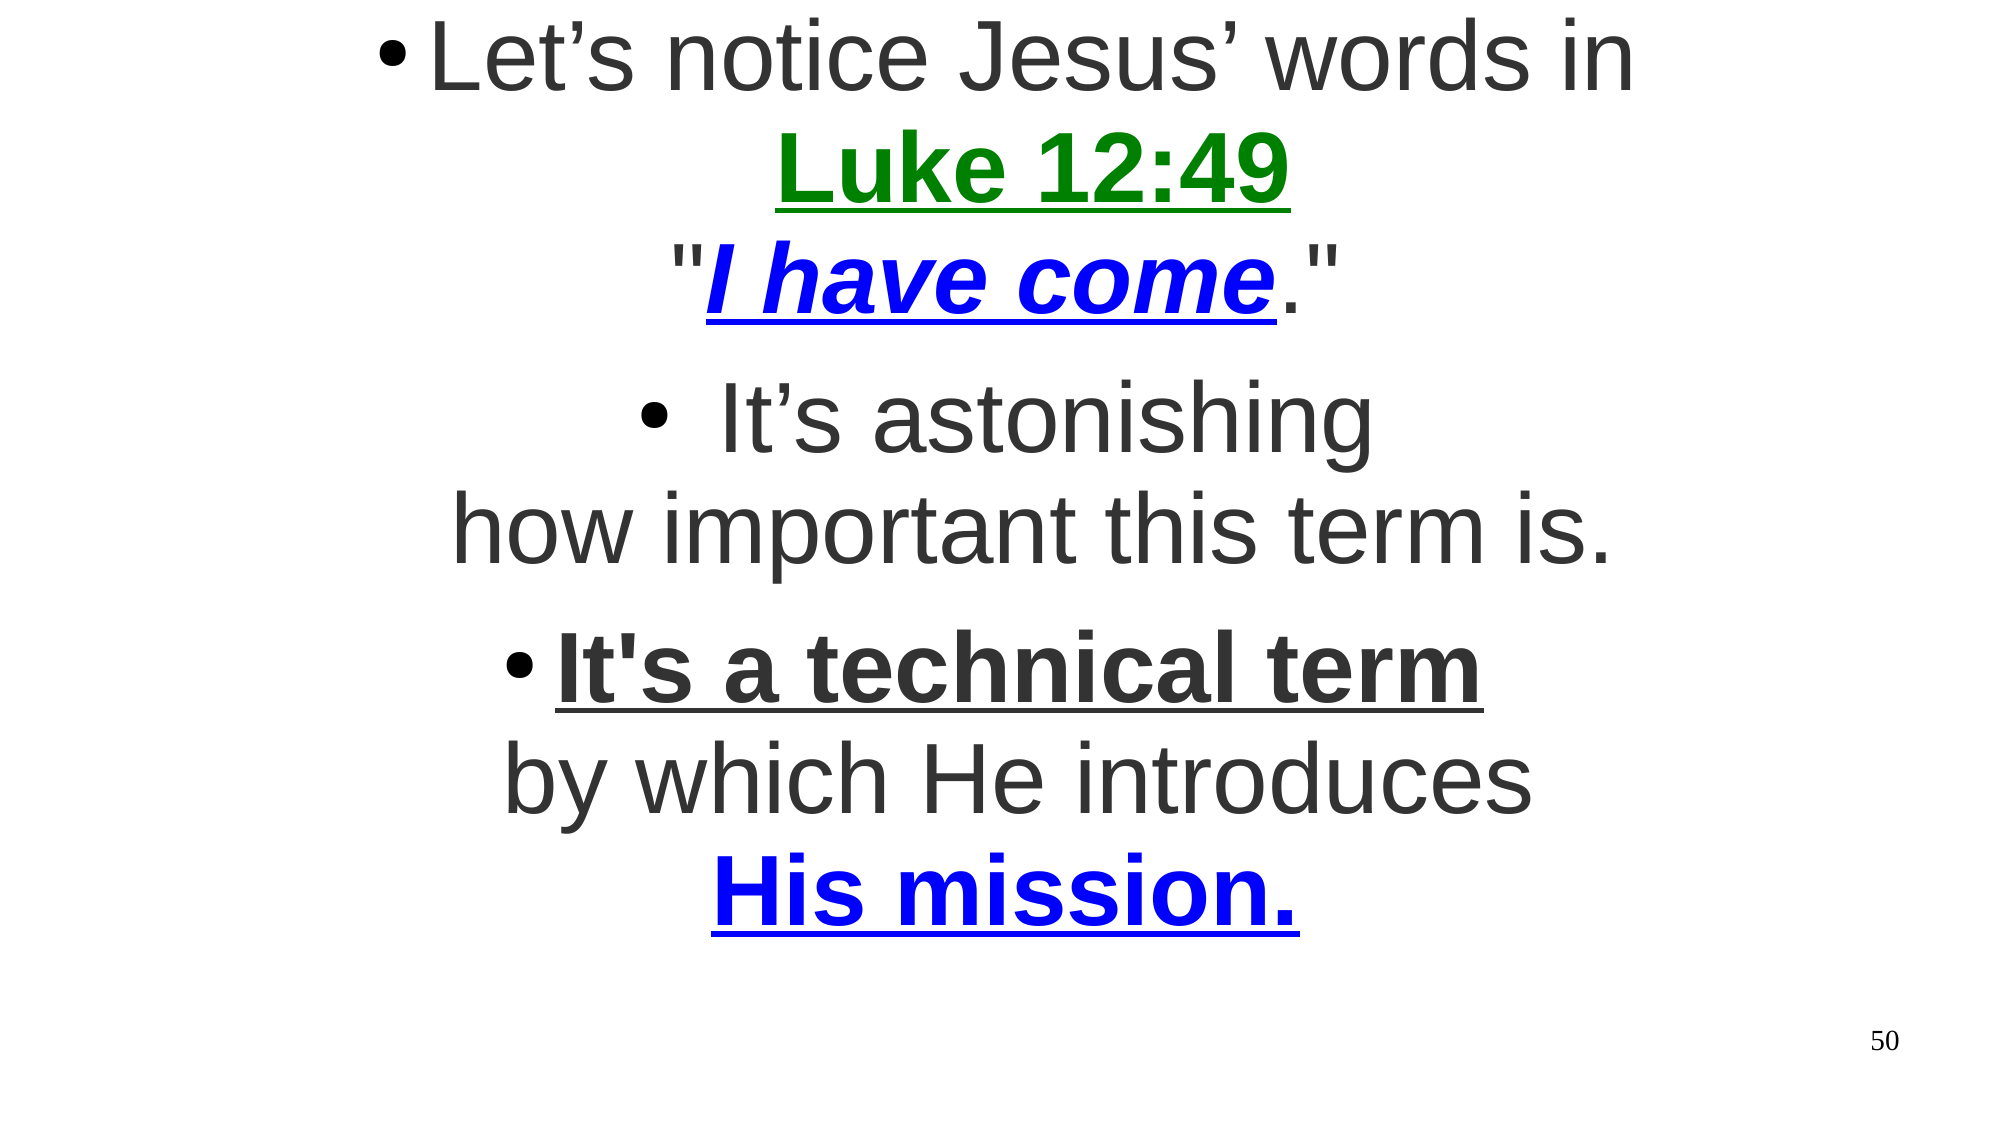

# Let’s notice Jesus’ words in Luke 12:49 "I have come."
 It’s astonishing
 how important this term is.
It's a technical term
by which He introduces
His mission.
50